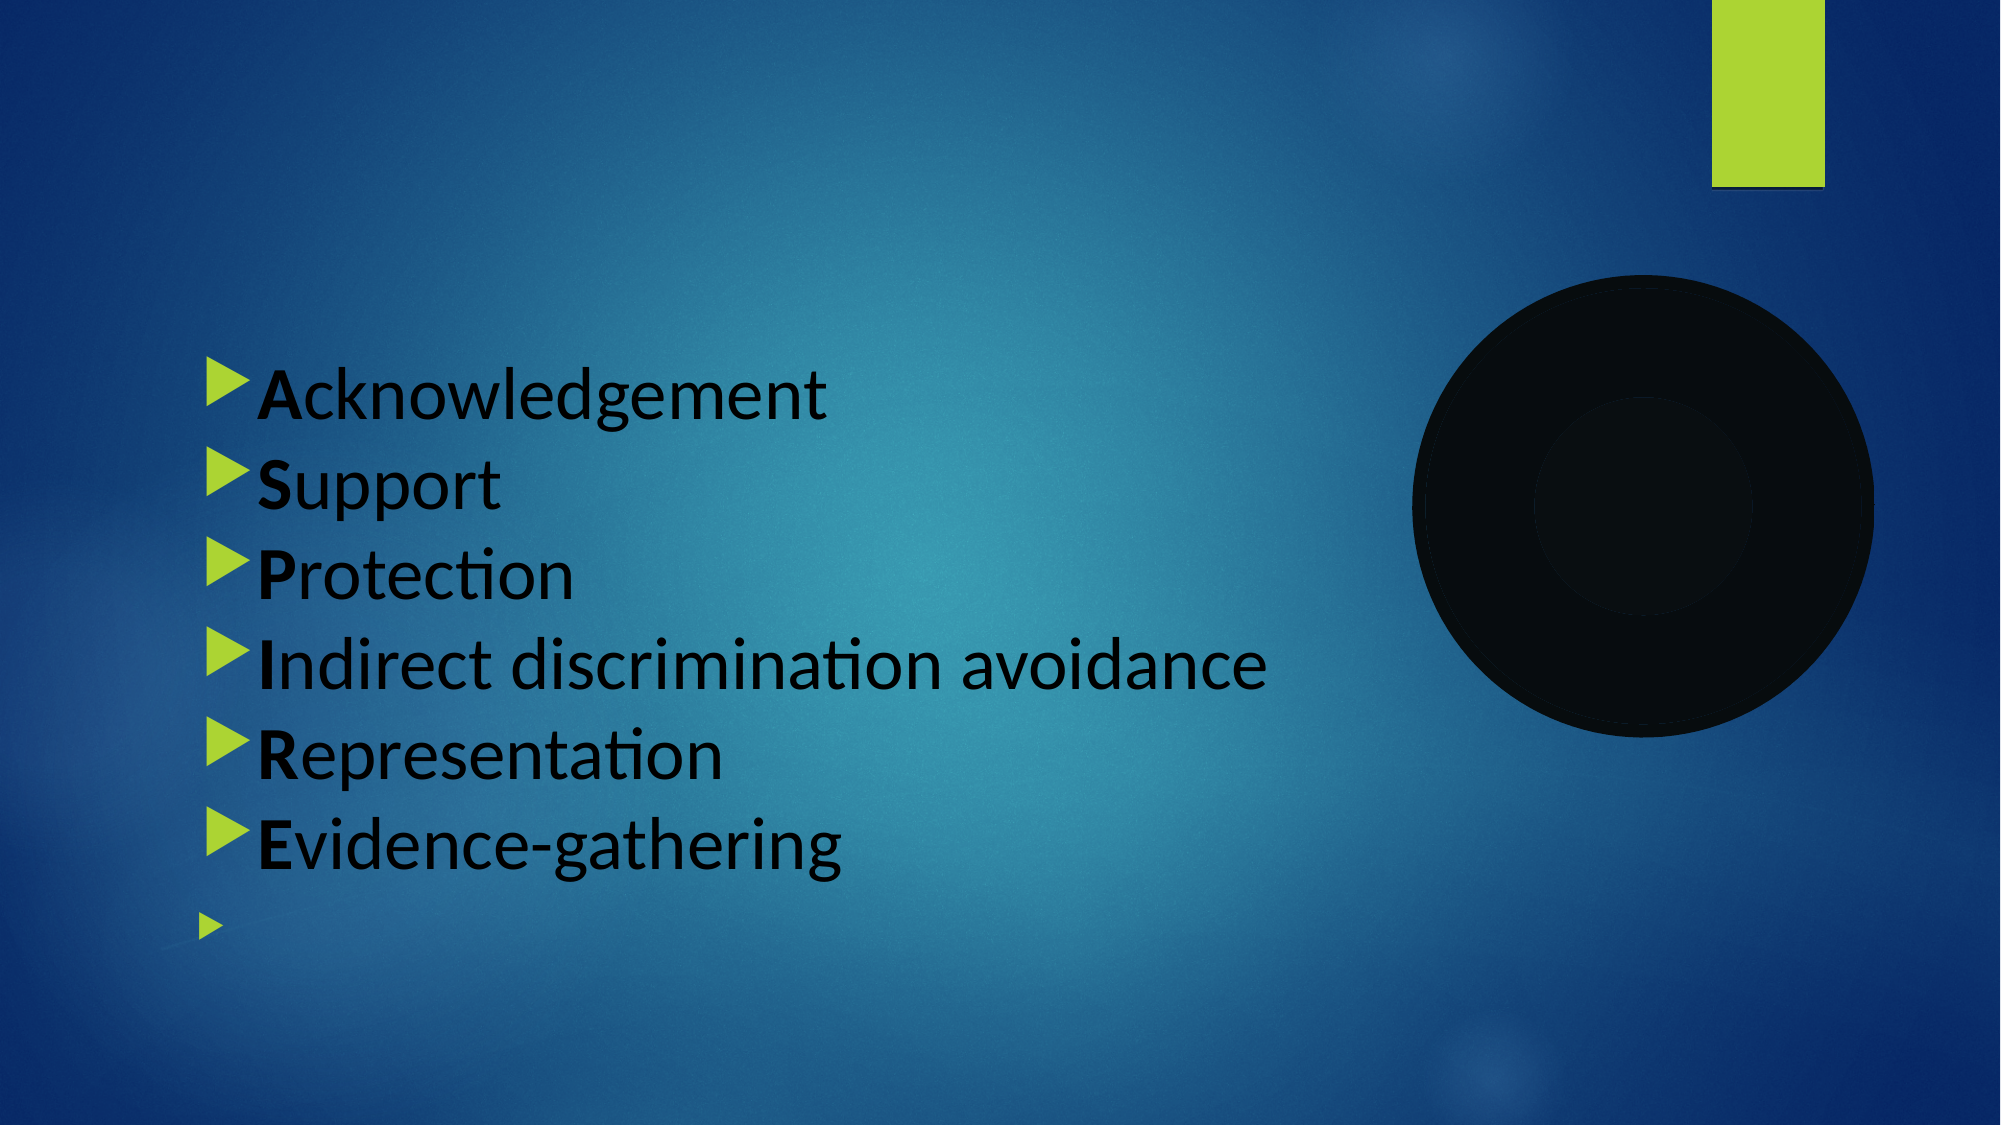

#
Acknowledgement
Support
Protection
Indirect discrimination avoidance
Representation
Evidence-gathering